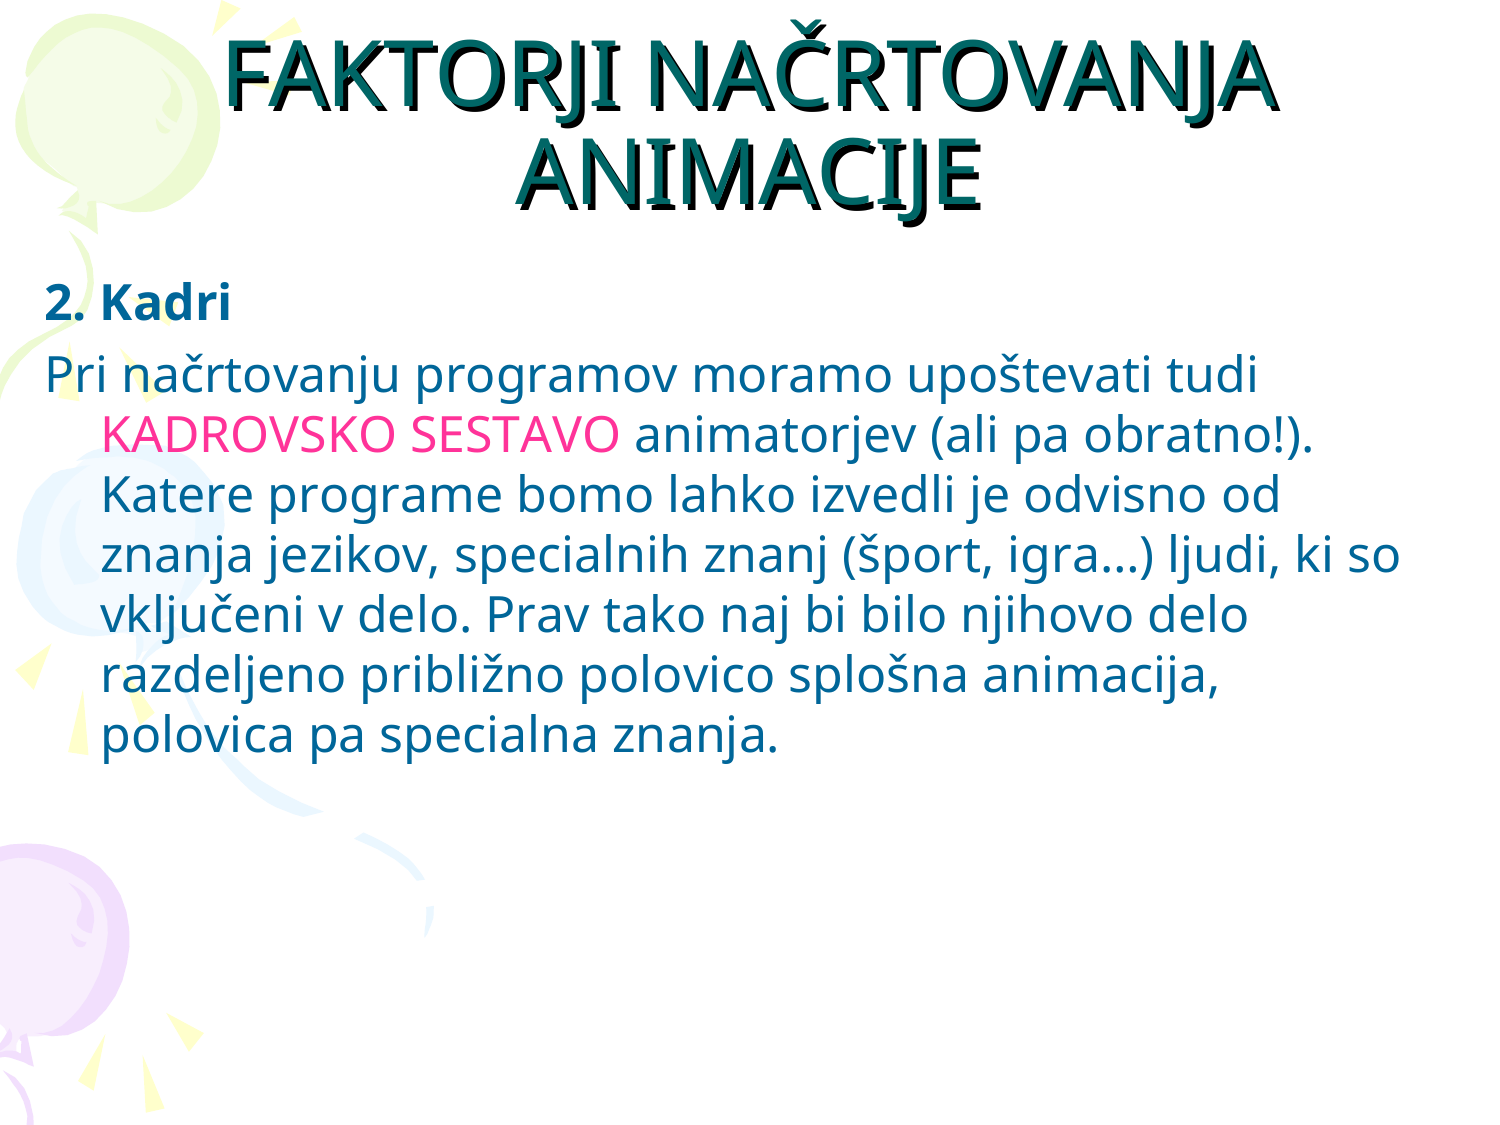

# FAKTORJI NAČRTOVANJA ANIMACIJE
2. Kadri
Pri načrtovanju programov moramo upoštevati tudi KADROVSKO SESTAVO animatorjev (ali pa obratno!). Katere programe bomo lahko izvedli je odvisno od znanja jezikov, specialnih znanj (šport, igra…) ljudi, ki so vključeni v delo. Prav tako naj bi bilo njihovo delo razdeljeno približno polovico splošna animacija, polovica pa specialna znanja.